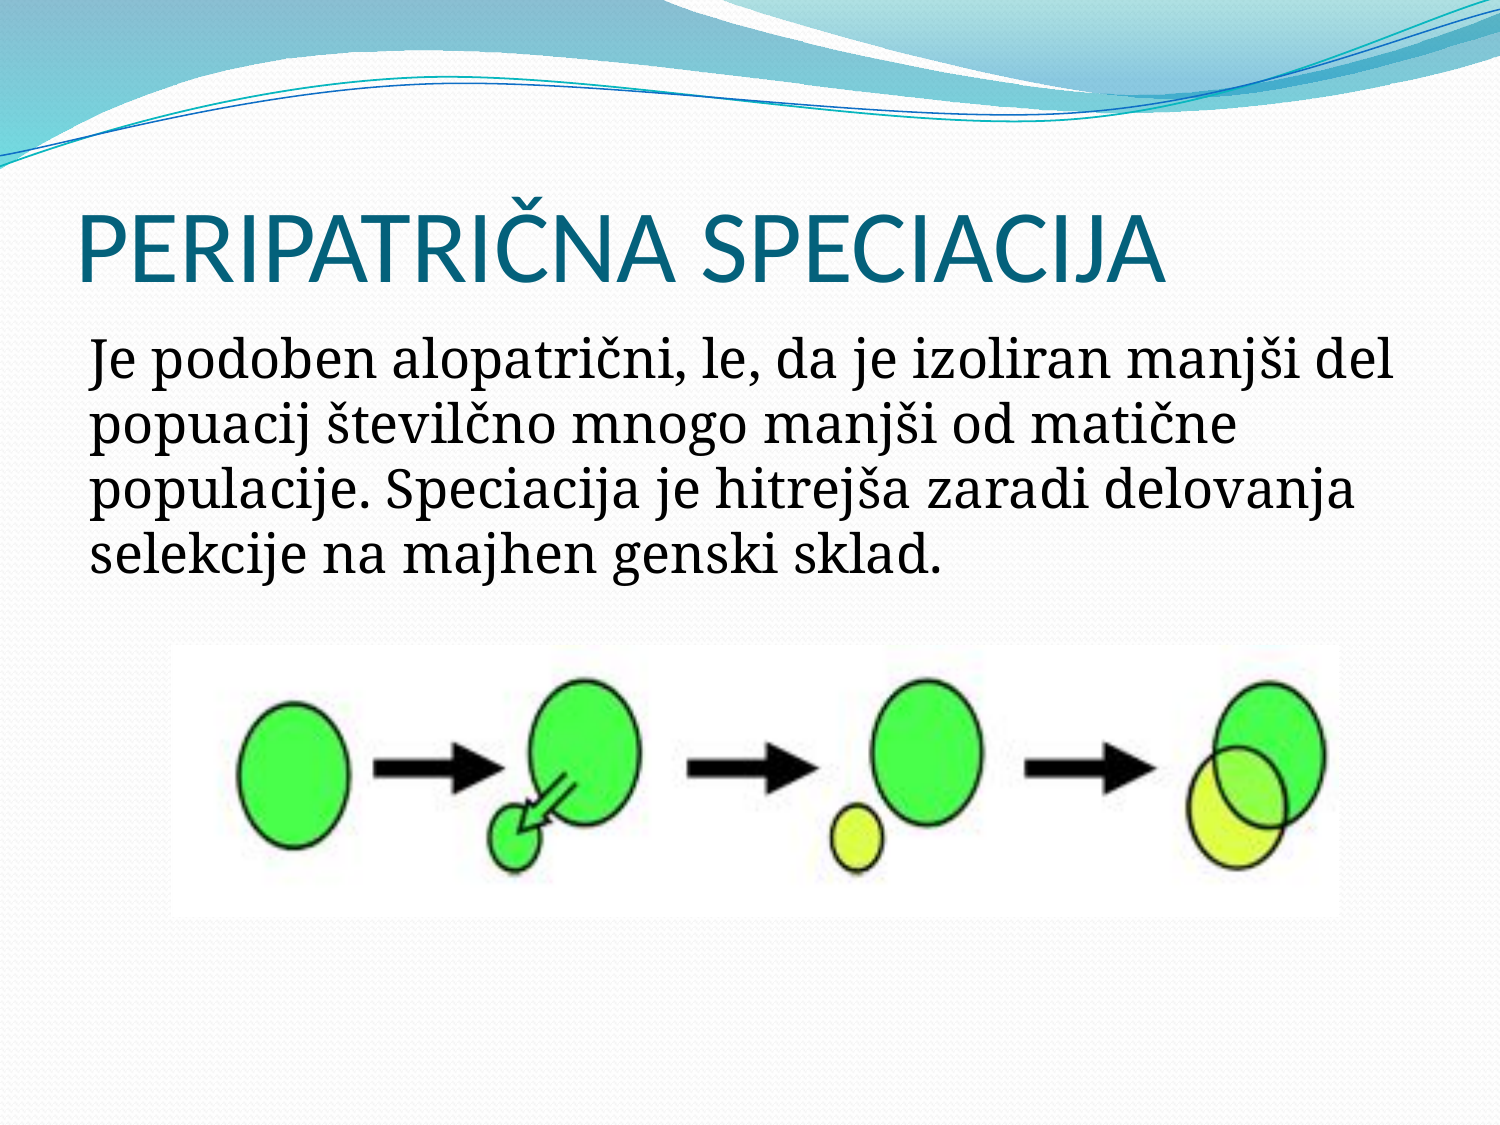

# PERIPATRIČNA SPECIACIJA
Je podoben alopatrični, le, da je izoliran manjši del popuacij številčno mnogo manjši od matične populacije. Speciacija je hitrejša zaradi delovanja selekcije na majhen genski sklad.